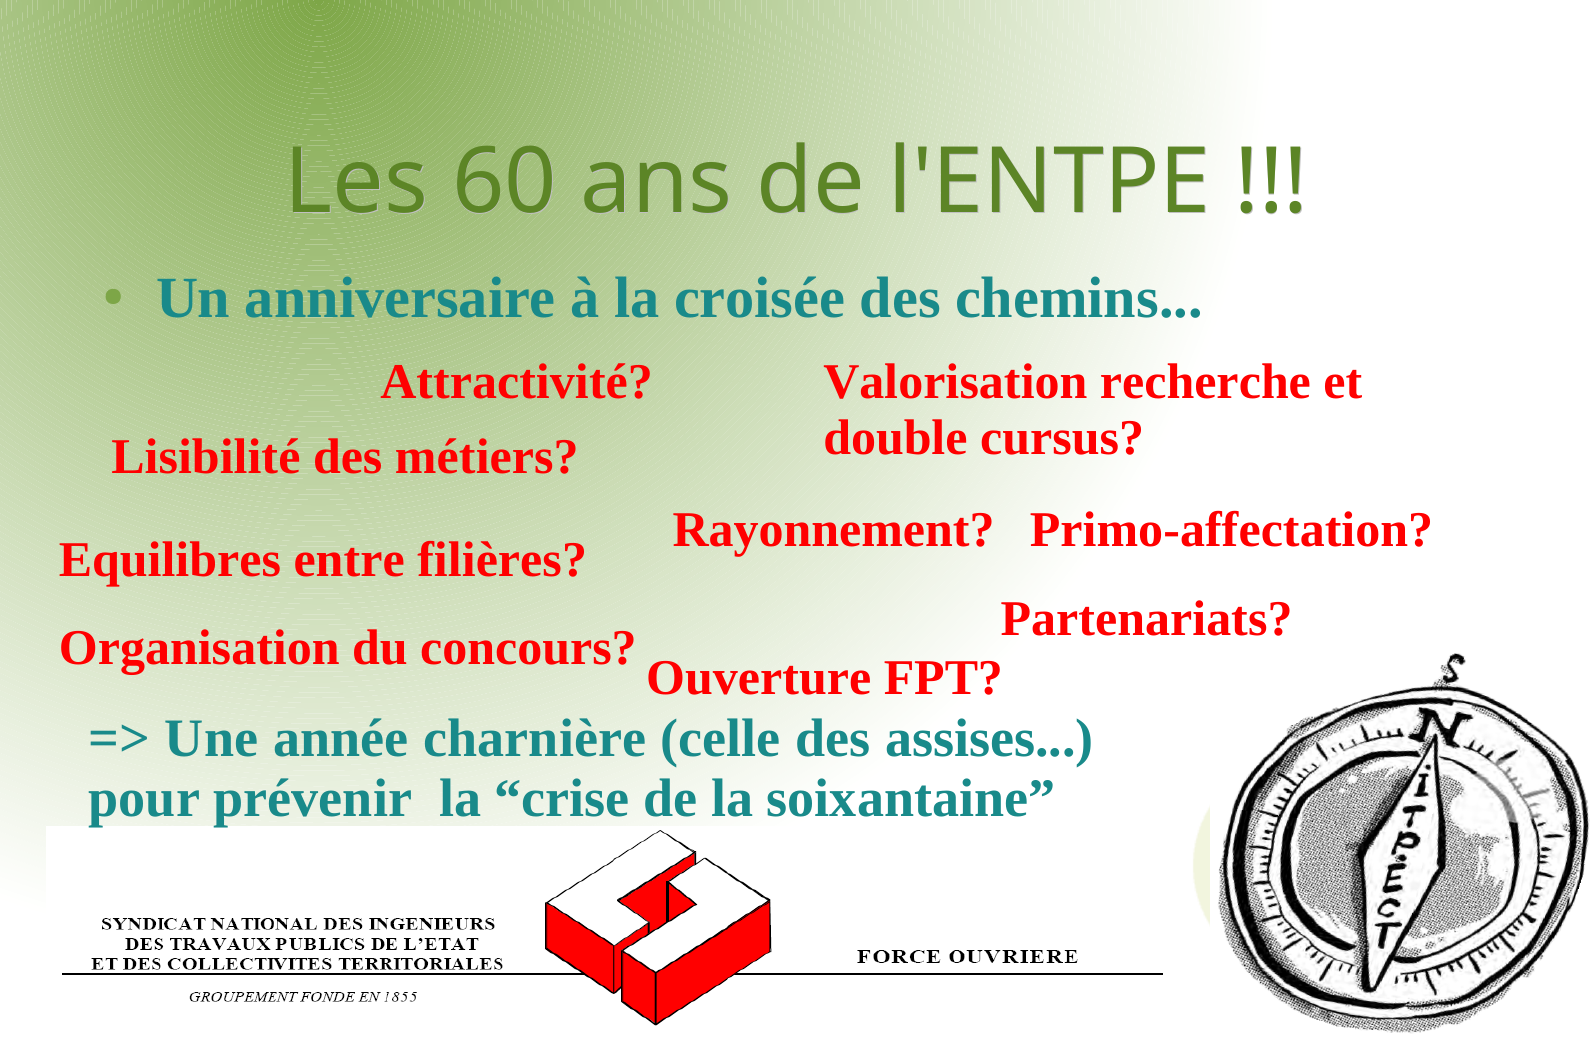

# Les 60 ans de l'ENTPE !!!
Un anniversaire à la croisée des chemins...
Attractivité?
Valorisation recherche et double cursus?
Lisibilité des métiers?
Rayonnement?
Primo-affectation?
Equilibres entre filières?
Partenariats?
Organisation du concours?
Ouverture FPT?
=> Une année charnière (celle des assises...) pour prévenir la “crise de la soixantaine”